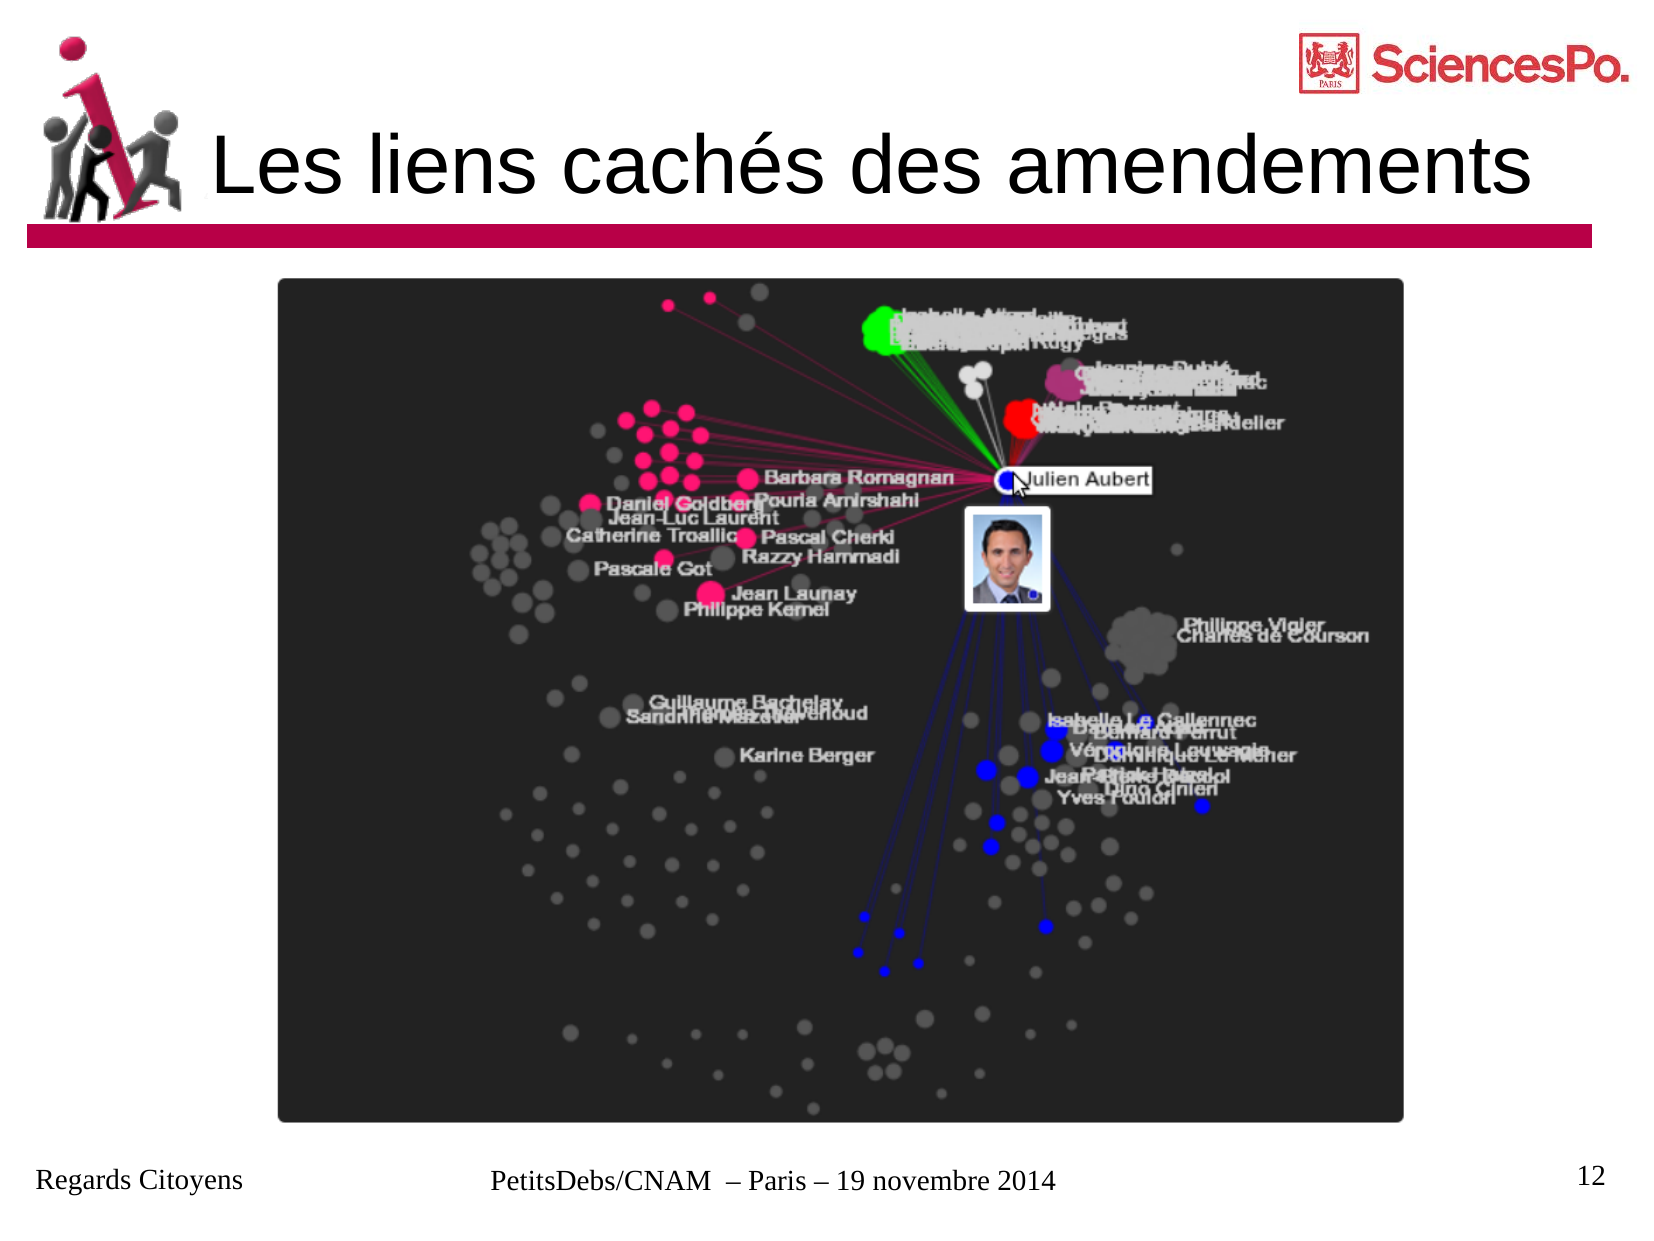

# Les liens cachés des amendements
12